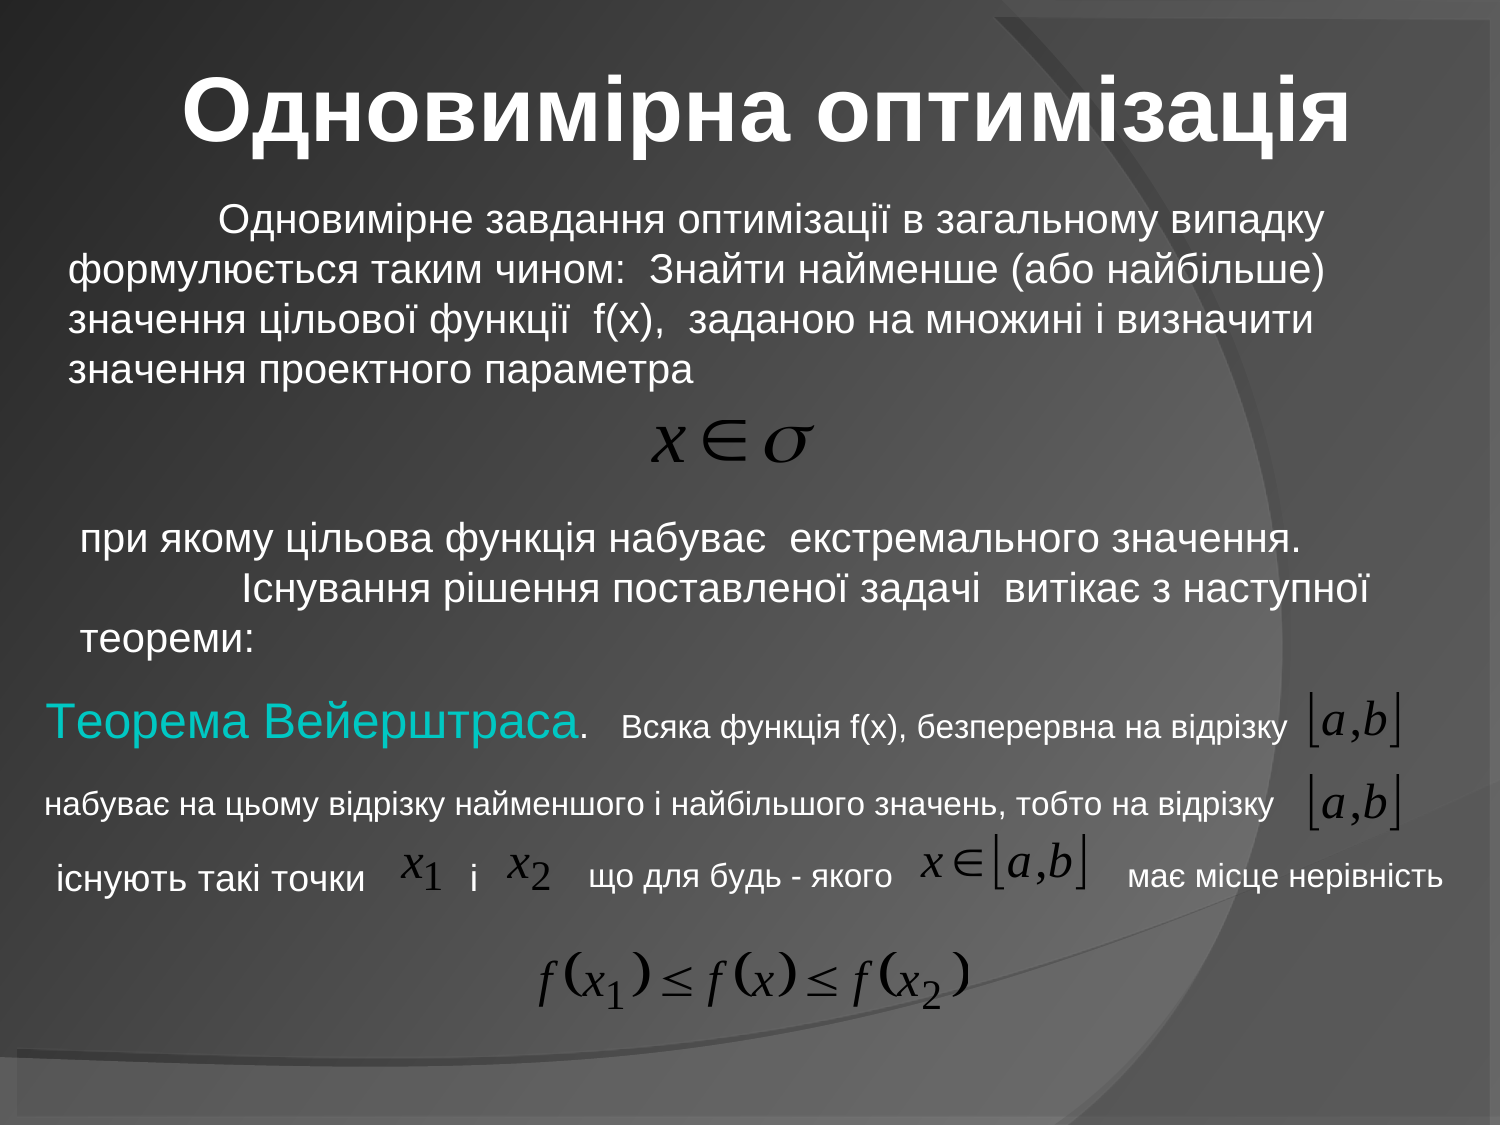

Одновимірна оптимізація
	Одновимірне завдання оптимізації в загальному випадку формулюється таким чином: Знайти найменше (або найбільше) значення цільової функції f(x), заданою на множині і визначити значення проектного параметра
при якому цільова функція набуває екстремального значення.
	 Існування рішення поставленої задачі витікає з наступної теореми:
Теорема Вейерштраса. Всяка функція f(x), безперервна на відрізку
набуває на цьому відрізку найменшого і найбільшого значень, тобто на відрізку
існують такі точки
і
що для будь - якого
має місце нерівність